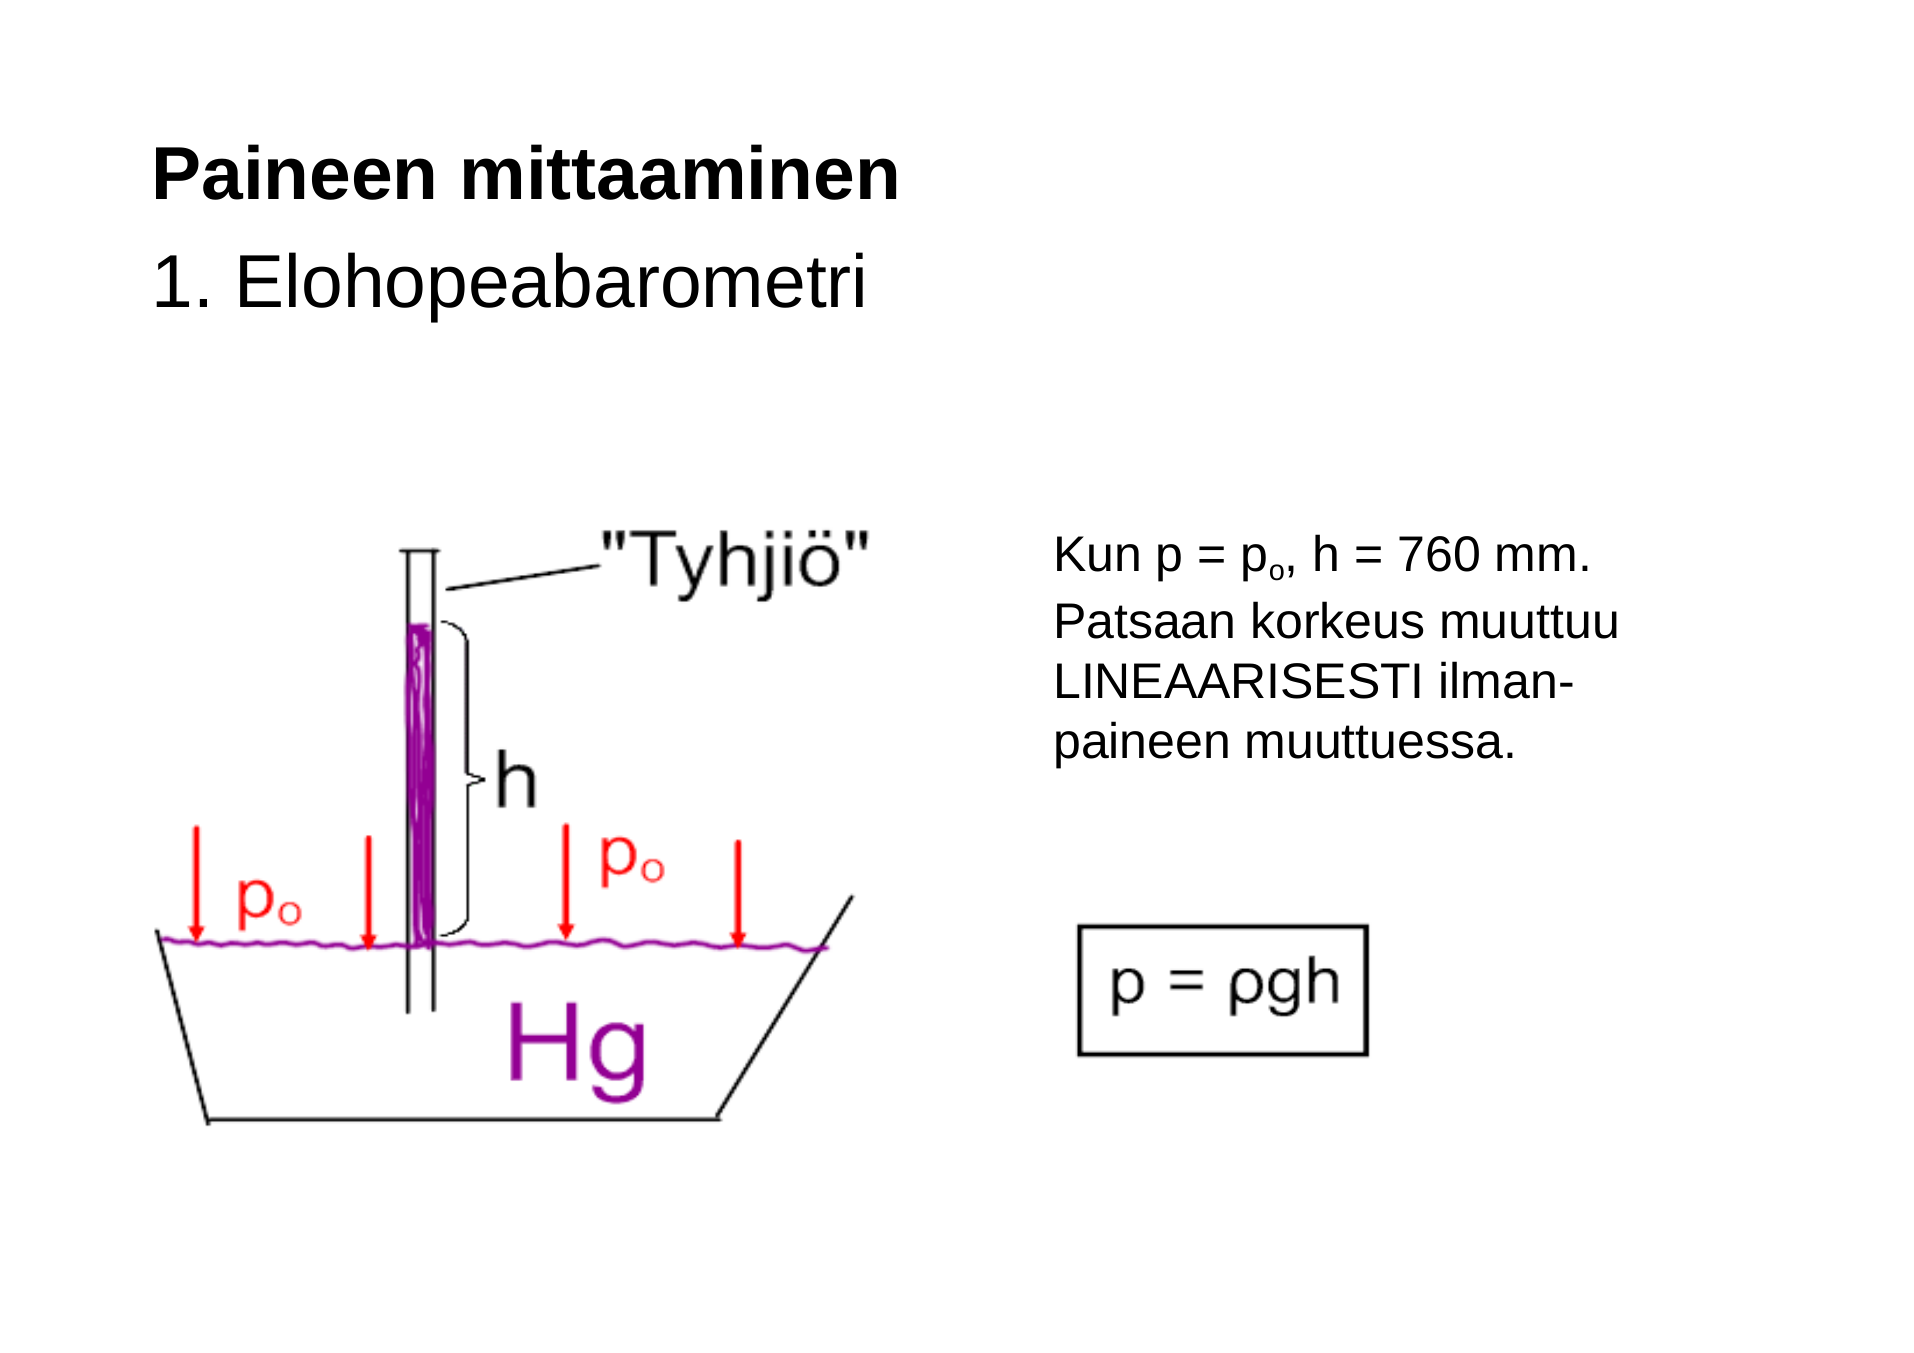

Paineen mittaaminen
1. Elohopeabarometri
Kun p = po, h = 760 mm.
Patsaan korkeus muuttuu
LINEAARISESTI ilman-paineen muuttuessa.